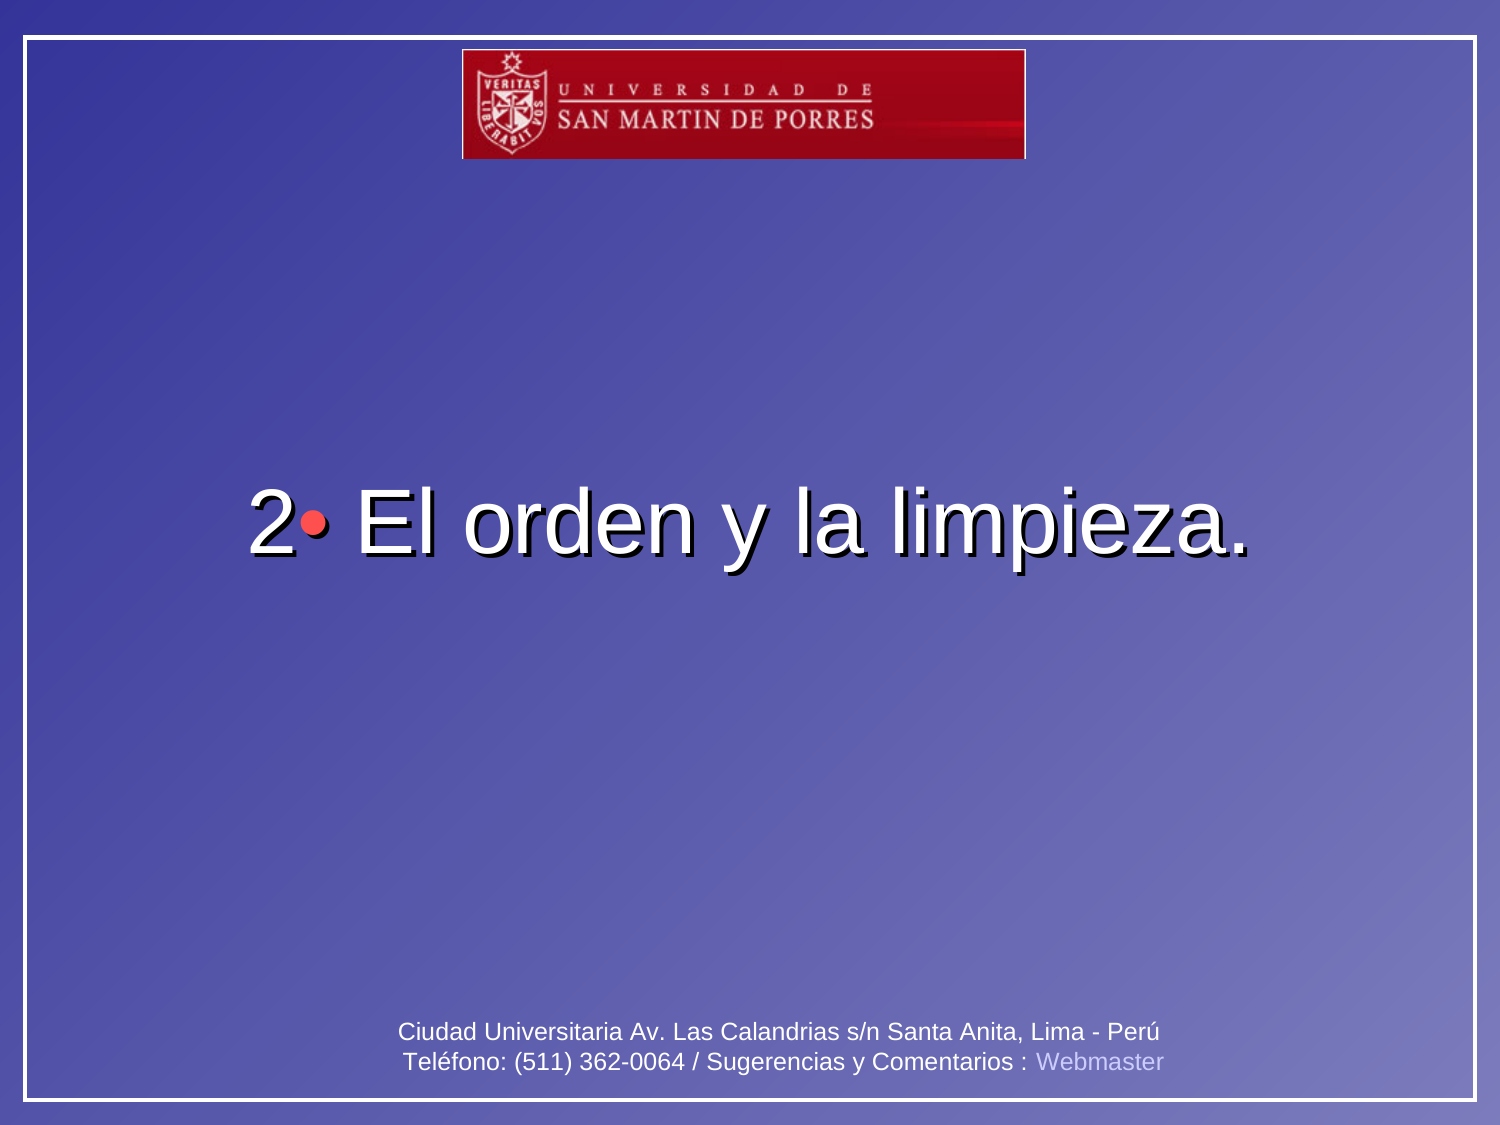

# 2• El orden y la limpieza.